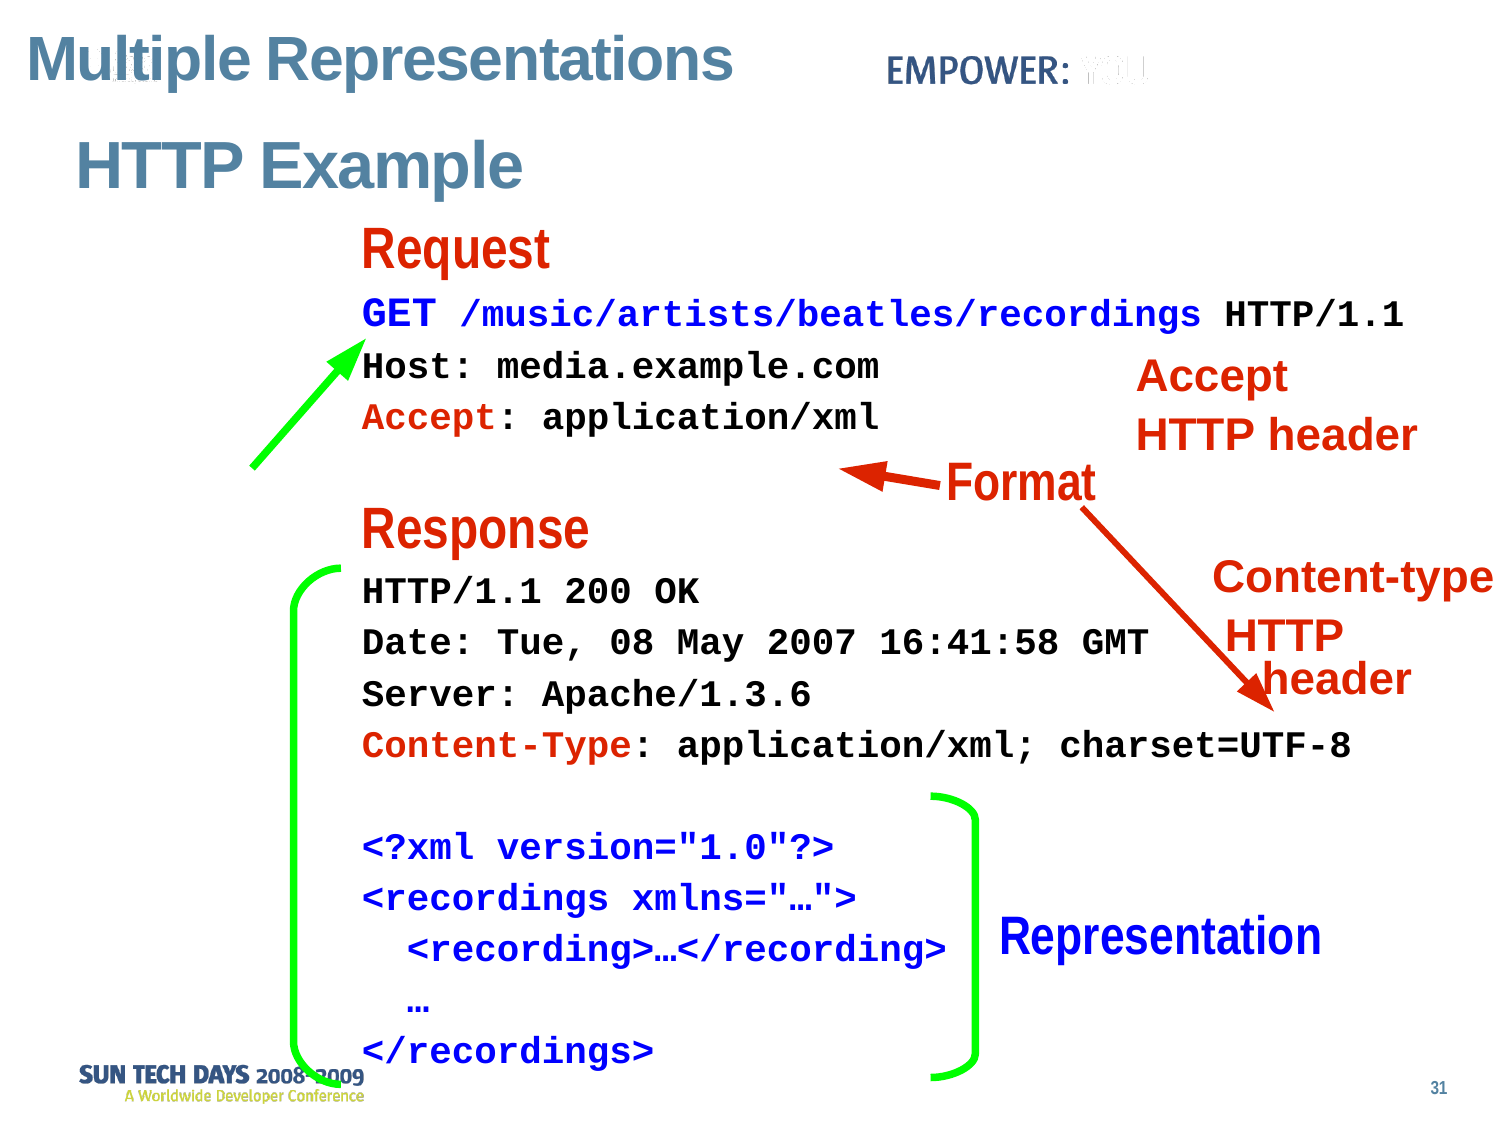

Multiple Representations
# HTTP Example
Request
GET /music/artists/beatles/recordings HTTP/1.1
Host: media.example.com
Accept: application/xml
Response
HTTP/1.1 200 OK
Date: Tue, 08 May 2007 16:41:58 GMT
Server: Apache/1.3.6
Content-Type: application/xml; charset=UTF-8
<?xml version="1.0"?>
<recordings xmlns="…">
 <recording>…</recording>
 …
</recordings>
Format
Representation
 Accept
 HTTP header
Content-type
 HTTP header